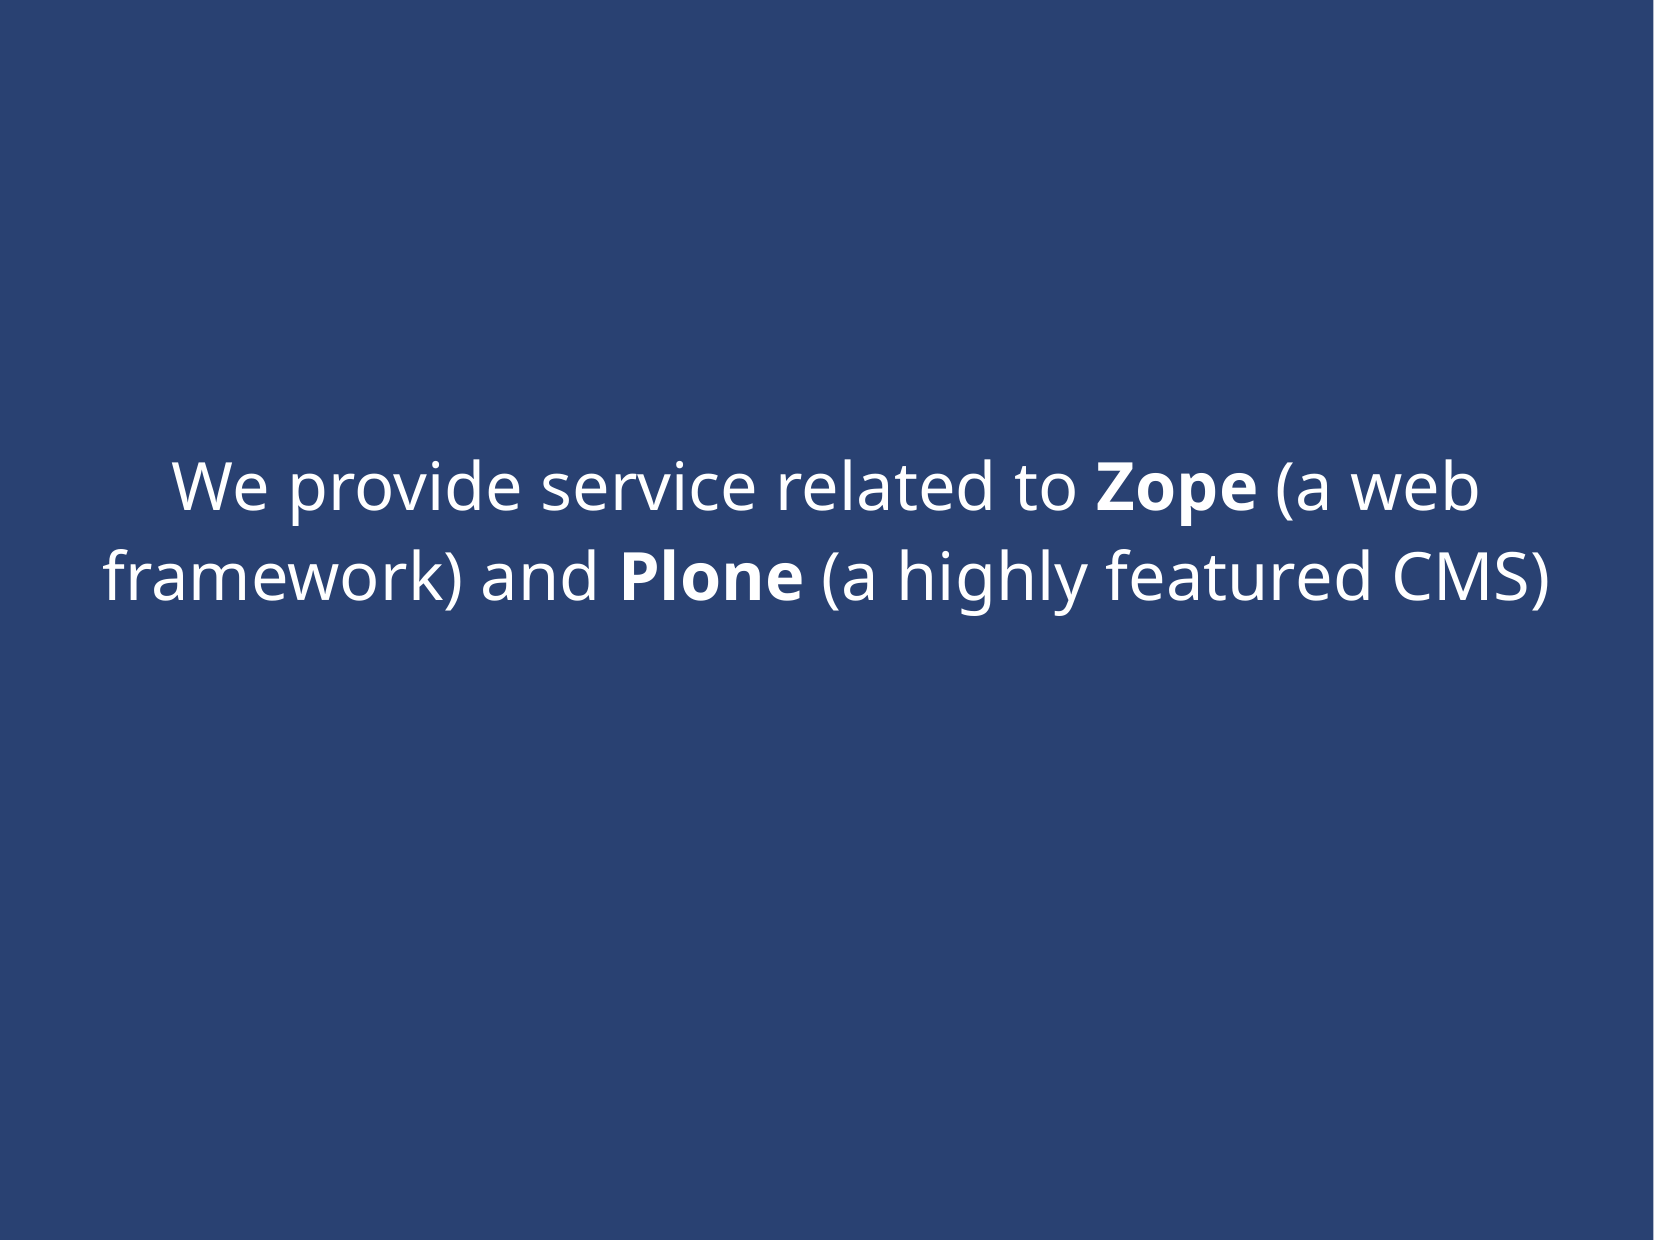

# We provide service related to Zope (a web framework) and Plone (a highly featured CMS)